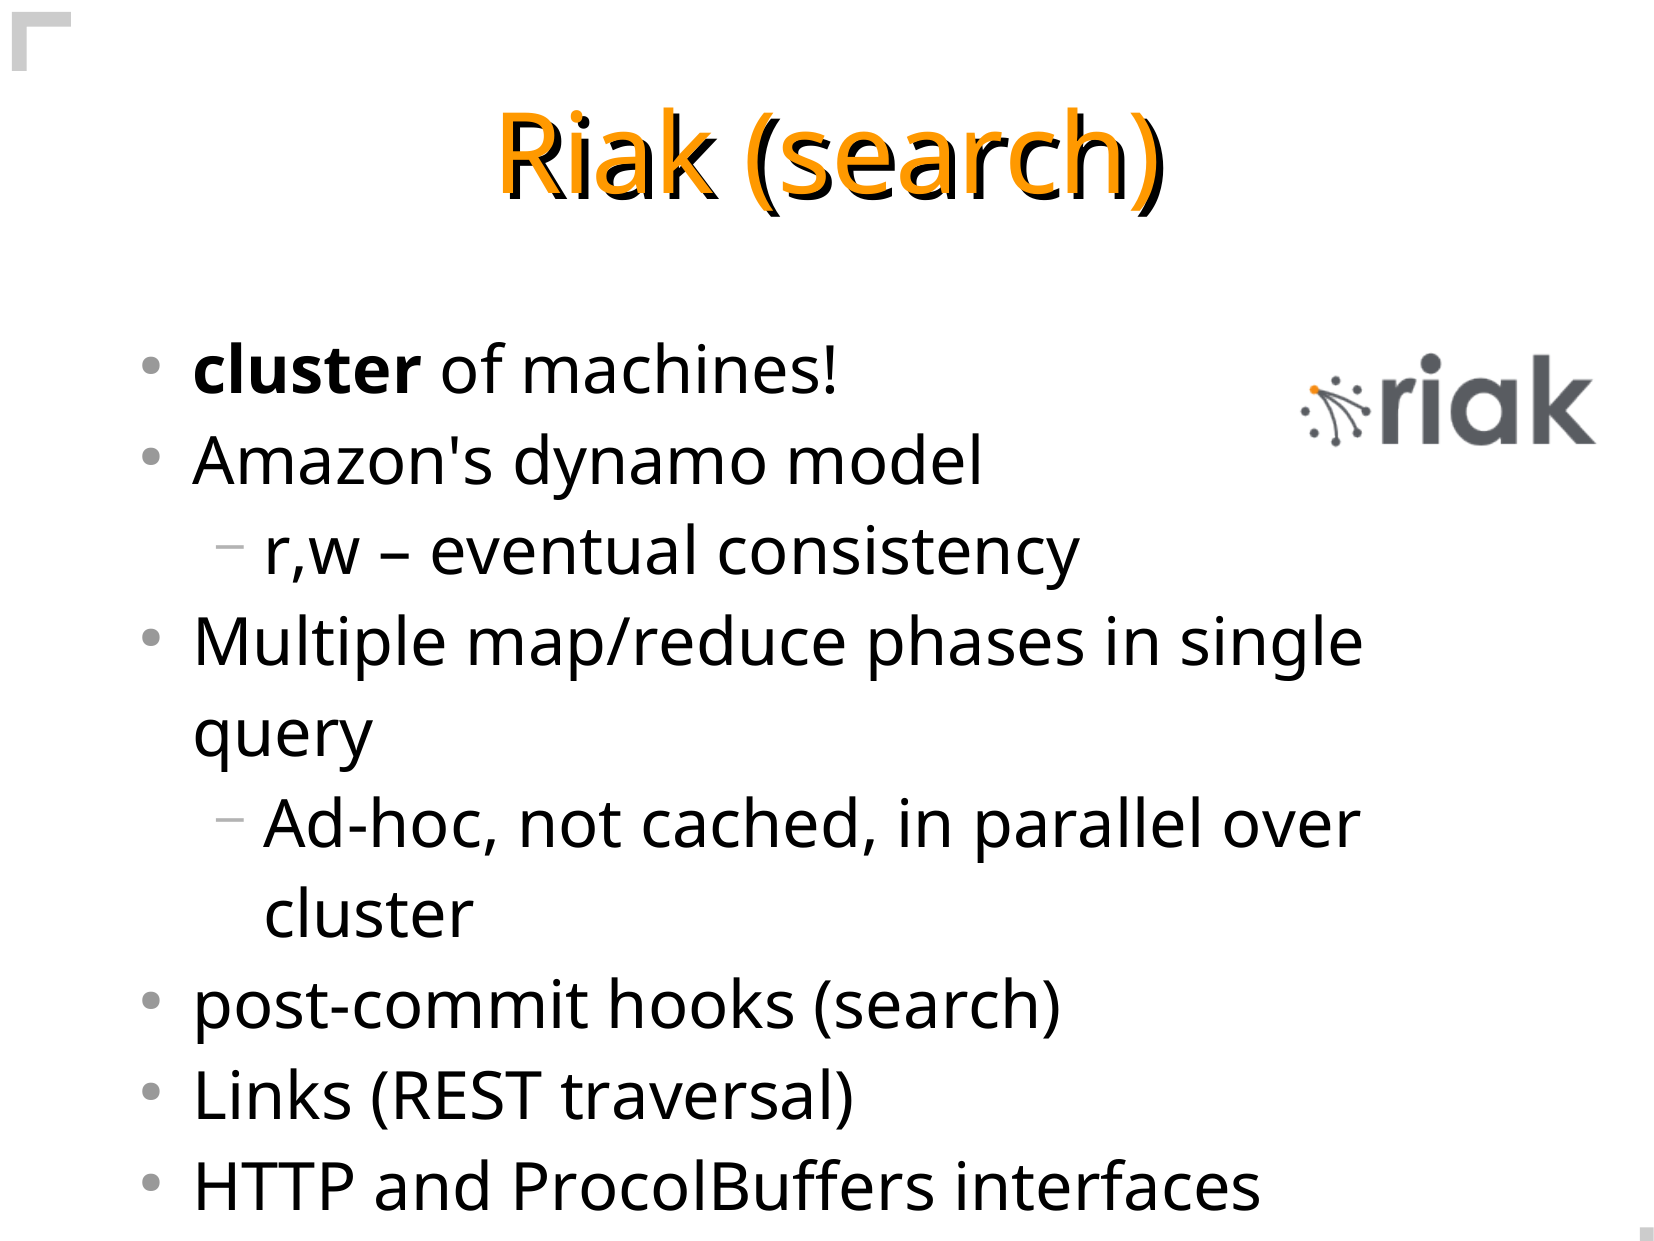

# Riak (search)
cluster of machines!
Amazon's dynamo model
r,w – eventual consistency
Multiple map/reduce phases in single query
Ad-hoc, not cached, in parallel over cluster
post-commit hooks (search)
Links (REST traversal)
HTTP and ProcolBuffers interfaces
http://www.basho.com/riaksearch.html